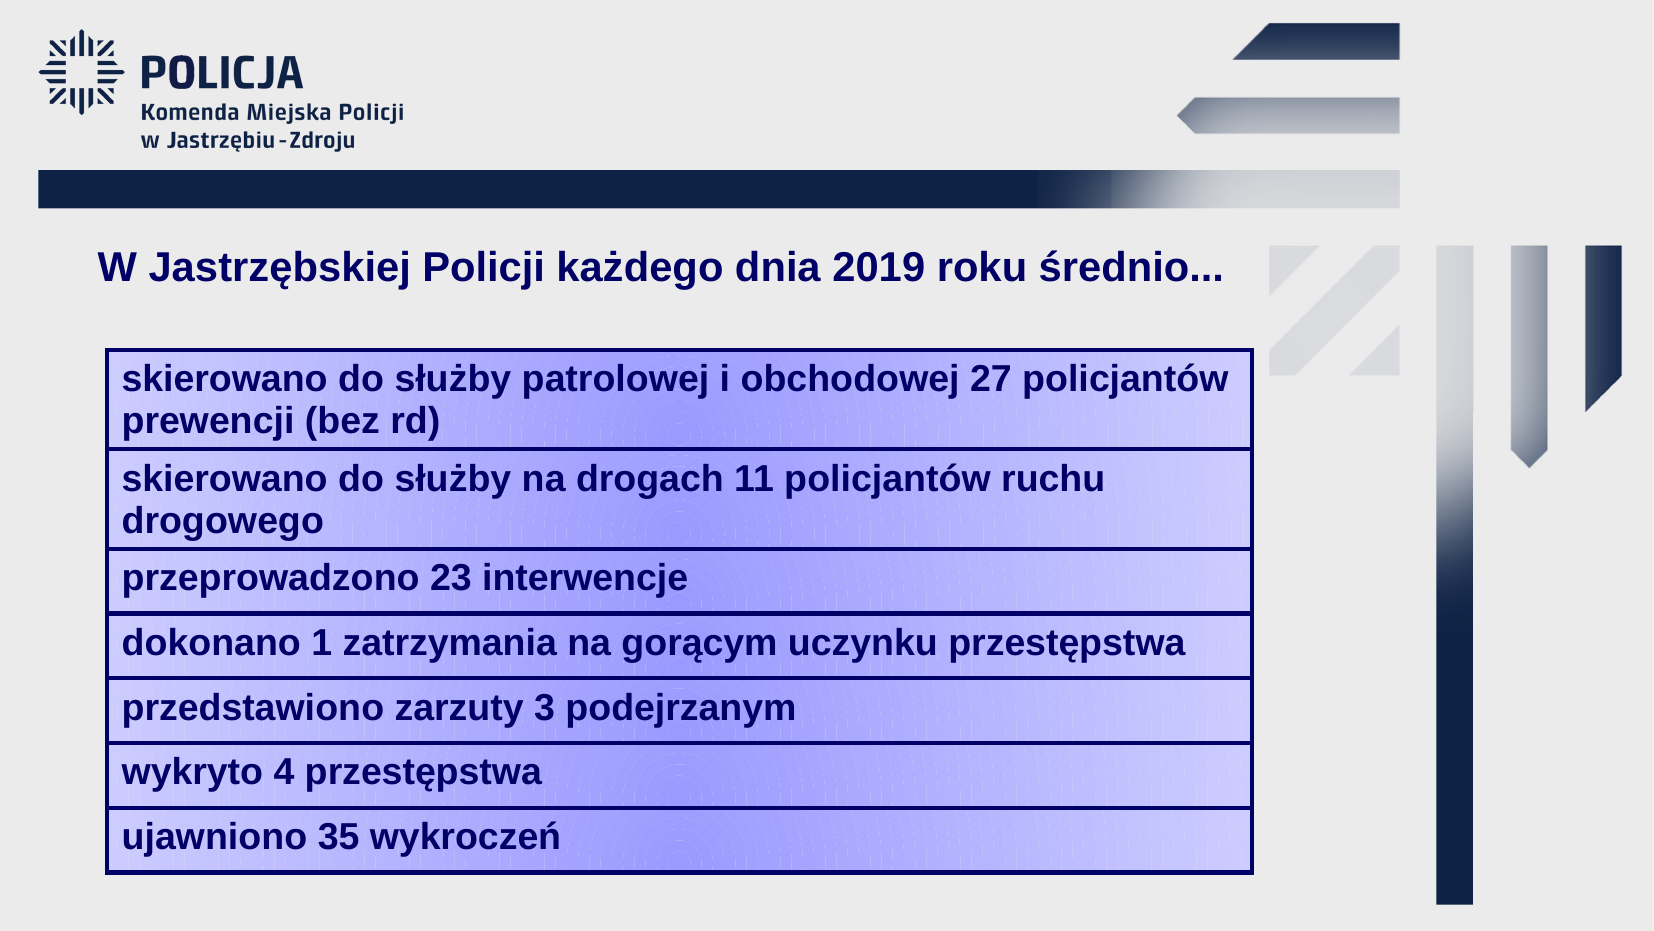

W Jastrzębskiej Policji każdego dnia 2019 roku średnio...
| skierowano do służby patrolowej i obchodowej 27 policjantów prewencji (bez rd) |
| --- |
| skierowano do służby na drogach 11 policjantów ruchu drogowego |
| przeprowadzono 23 interwencje |
| dokonano 1 zatrzymania na gorącym uczynku przestępstwa |
| przedstawiono zarzuty 3 podejrzanym |
| wykryto 4 przestępstwa |
| ujawniono 35 wykroczeń |